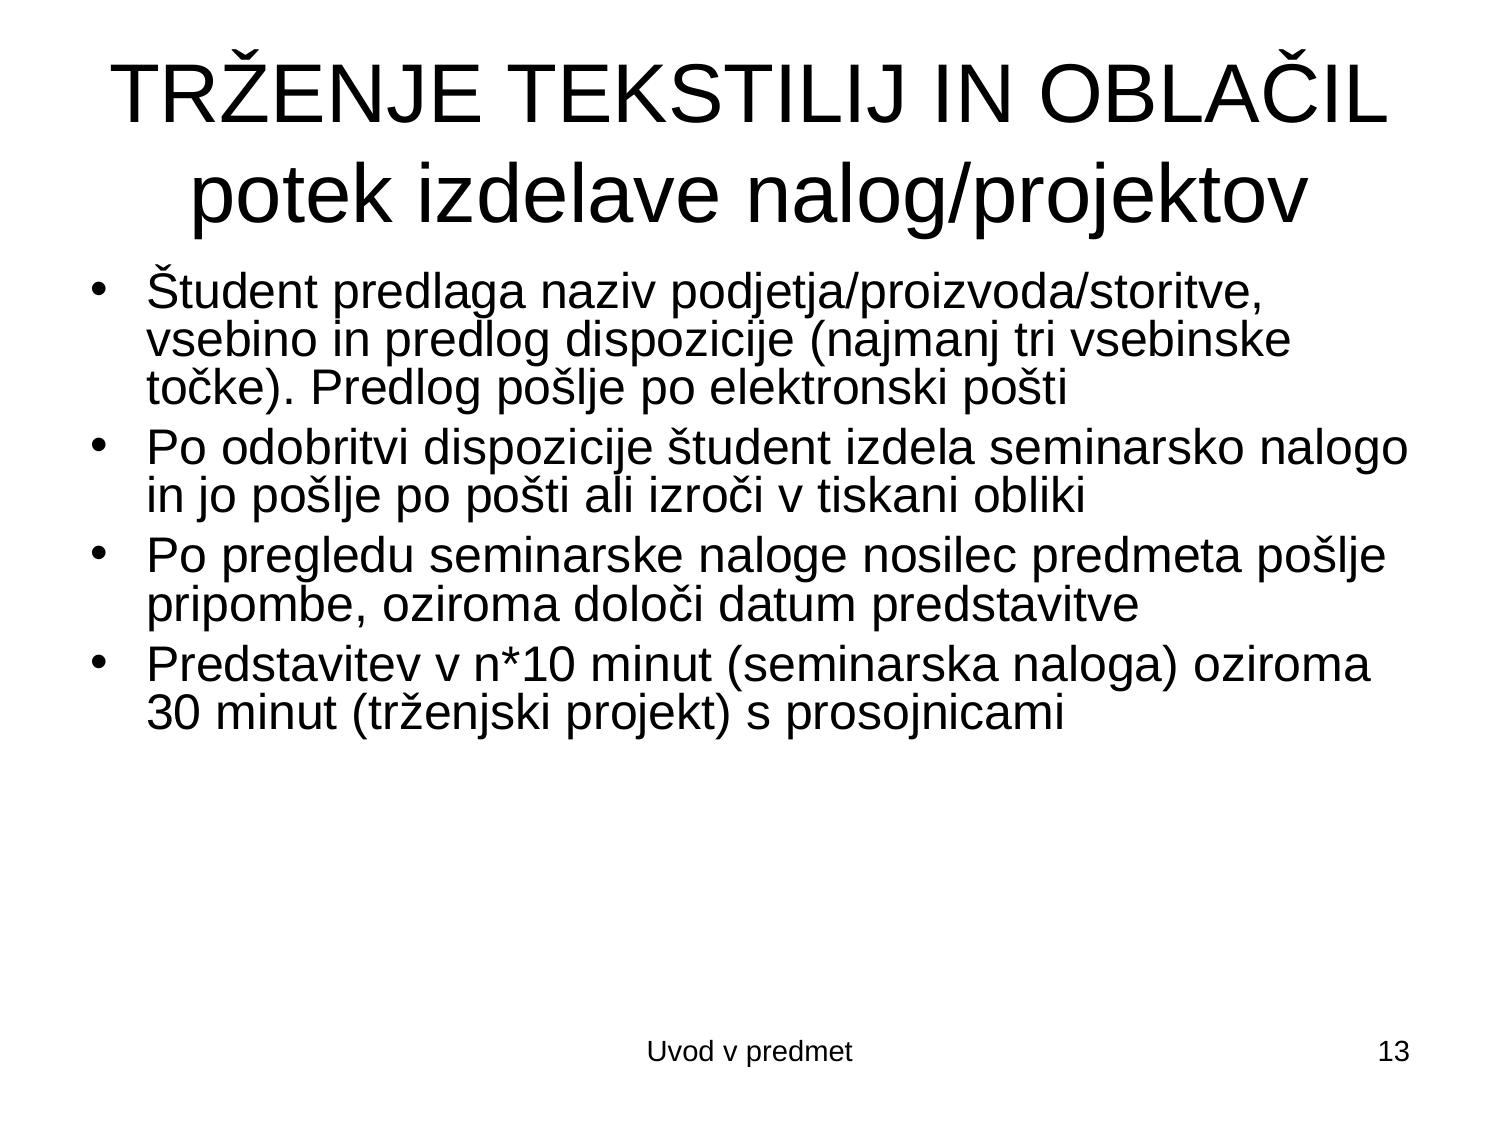

# TRŽENJE TEKSTILIJ IN OBLAČIL potek izdelave nalog/projektov
Študent predlaga naziv podjetja/proizvoda/storitve, vsebino in predlog dispozicije (najmanj tri vsebinske točke). Predlog pošlje po elektronski pošti
Po odobritvi dispozicije študent izdela seminarsko nalogo in jo pošlje po pošti ali izroči v tiskani obliki
Po pregledu seminarske naloge nosilec predmeta pošlje pripombe, oziroma določi datum predstavitve
Predstavitev v n*10 minut (seminarska naloga) oziroma 30 minut (trženjski projekt) s prosojnicami
Uvod v predmet